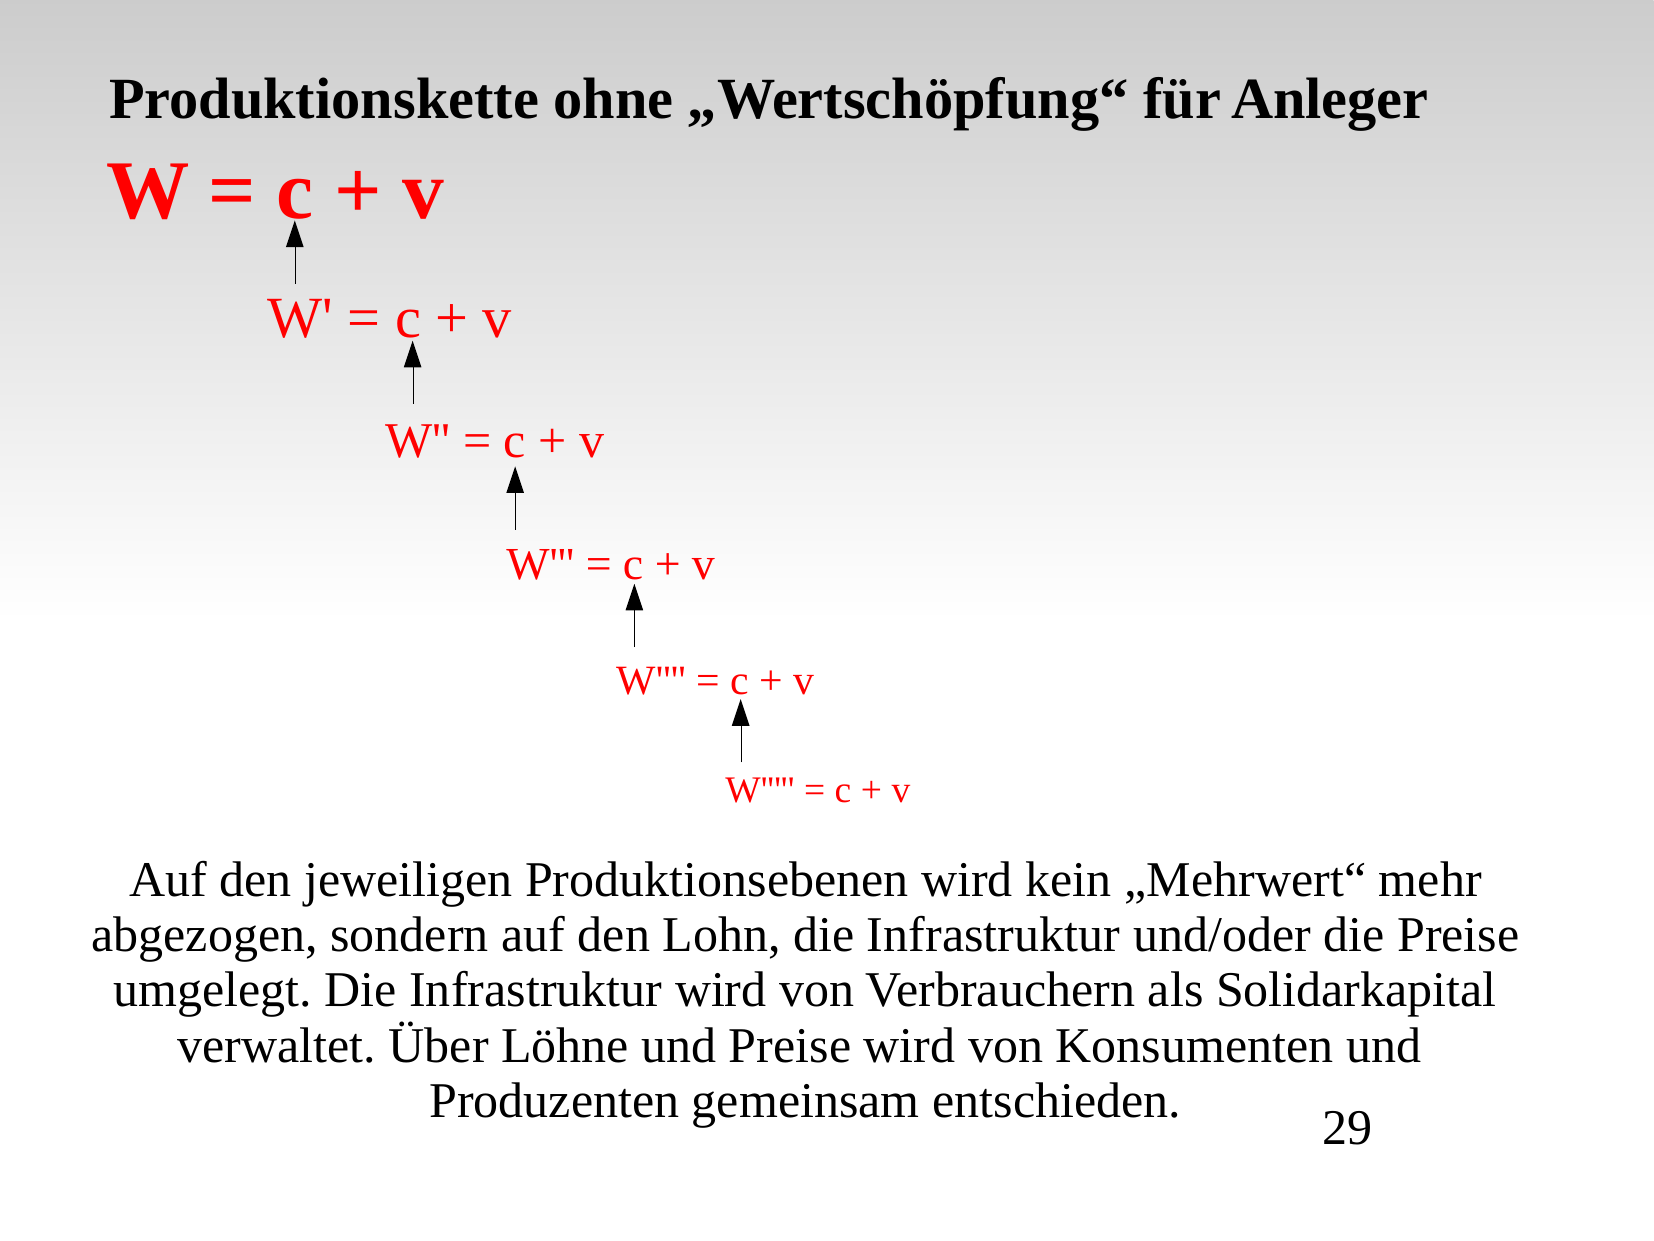

Produktionskette ohne „Wertschöpfung“ für Anleger
W = c + v
W' = c + v
W'' = c + v
W''' = c + v
W'''' = c + v
W''''' = c + v
Auf den jeweiligen Produktionsebenen wird kein „Mehrwert“ mehr abgezogen, sondern auf den Lohn, die Infrastruktur und/oder die Preise umgelegt. Die Infrastruktur wird von Verbrauchern als Solidarkapital verwaltet. Über Löhne und Preise wird von Konsumenten und
Produzenten gemeinsam entschieden.